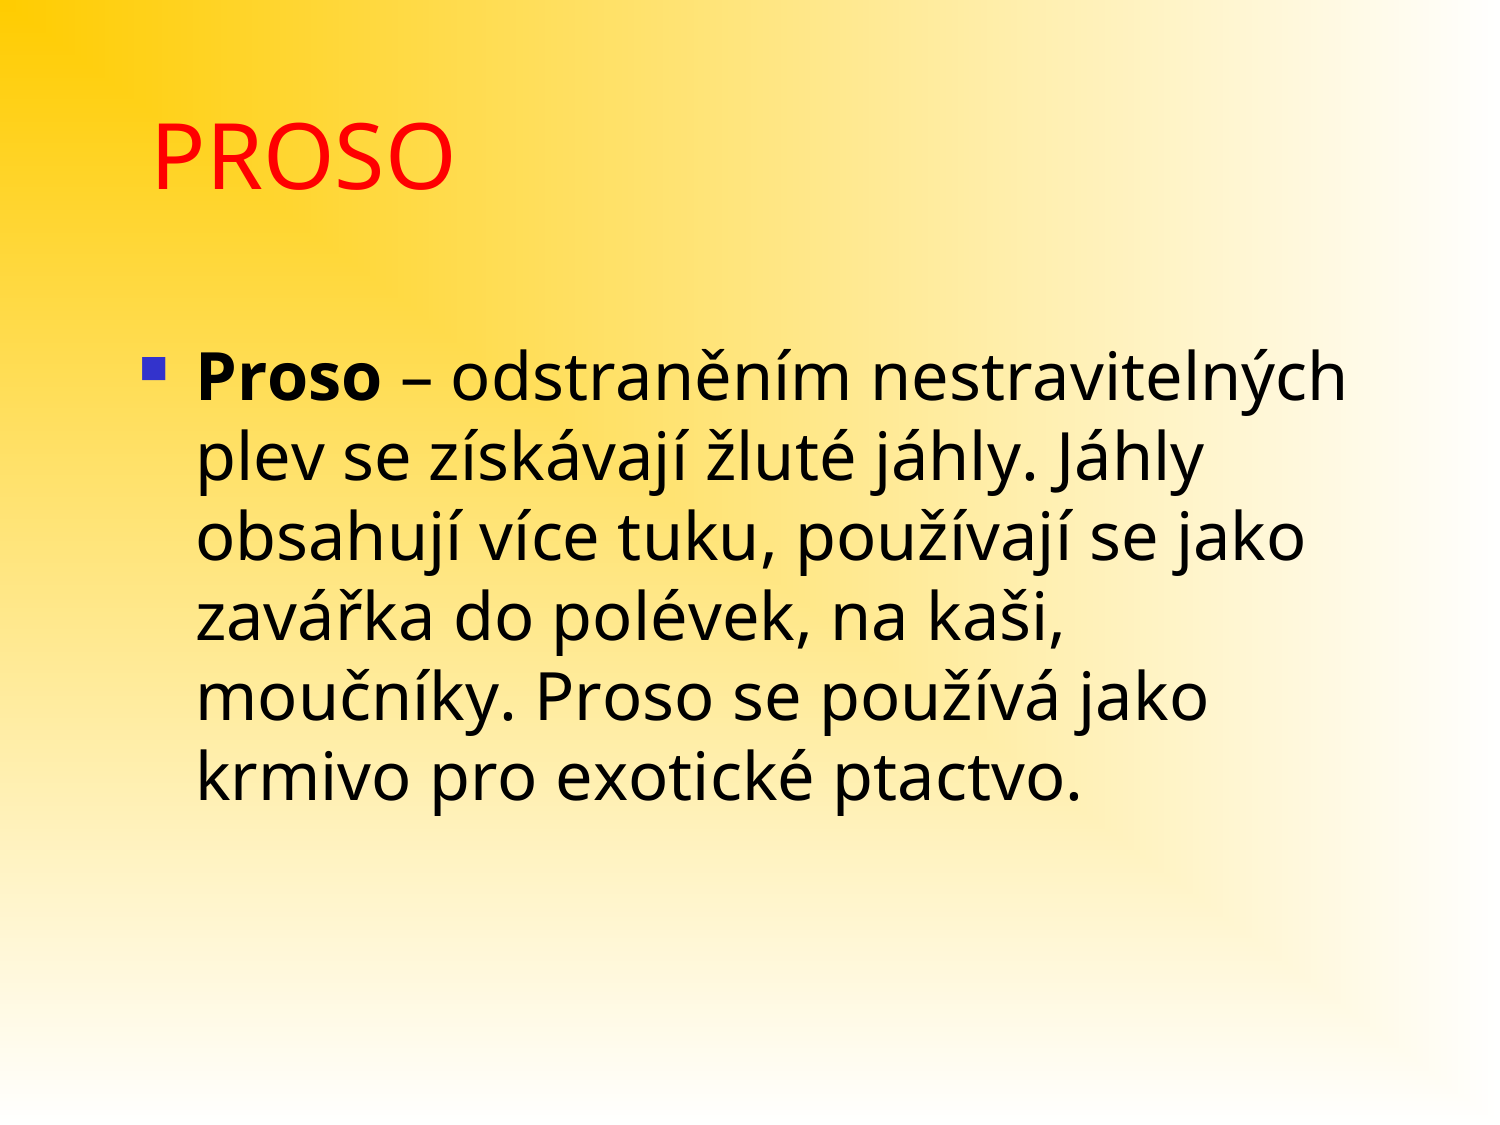

# PROSO
Proso – odstraněním nestravitelných plev se získávají žluté jáhly. Jáhly obsahují více tuku, používají se jako zavářka do polévek, na kaši, moučníky. Proso se používá jako krmivo pro exotické ptactvo.